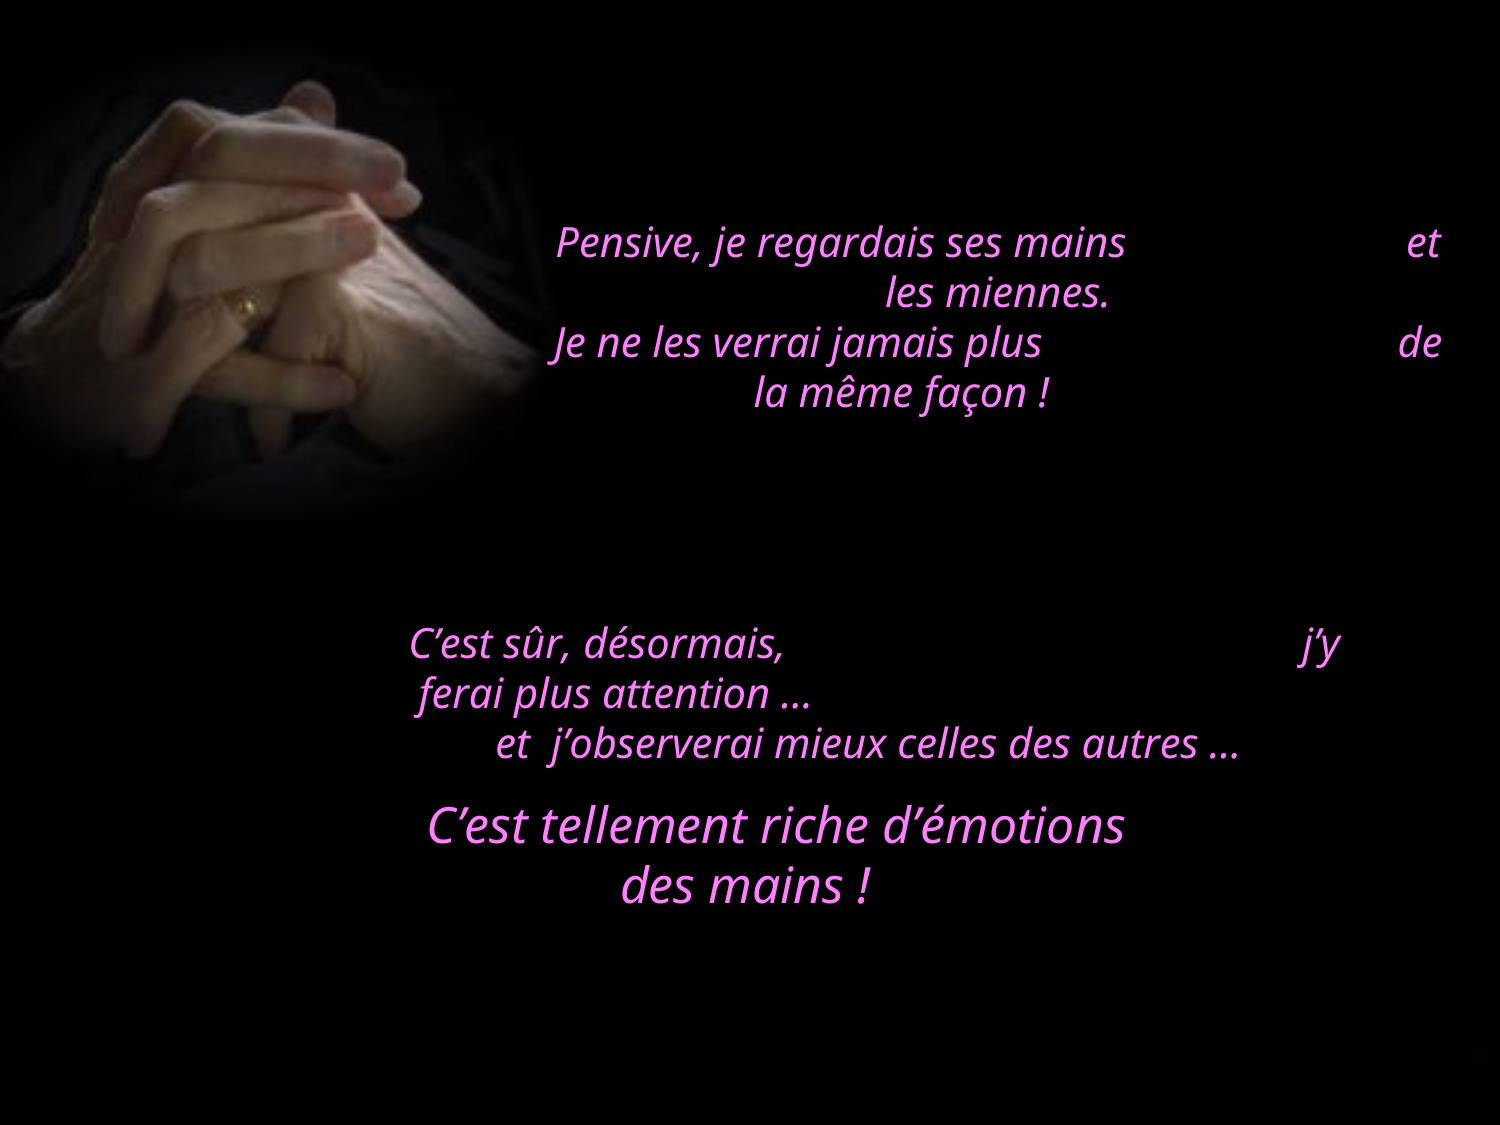

Pensive, je regardais ses mains et les miennes.
Je ne les verrai jamais plus de la même façon !
C’est sûr, désormais, j’y ferai plus attention … et j’observerai mieux celles des autres …
C’est tellement riche d’émotions des mains !